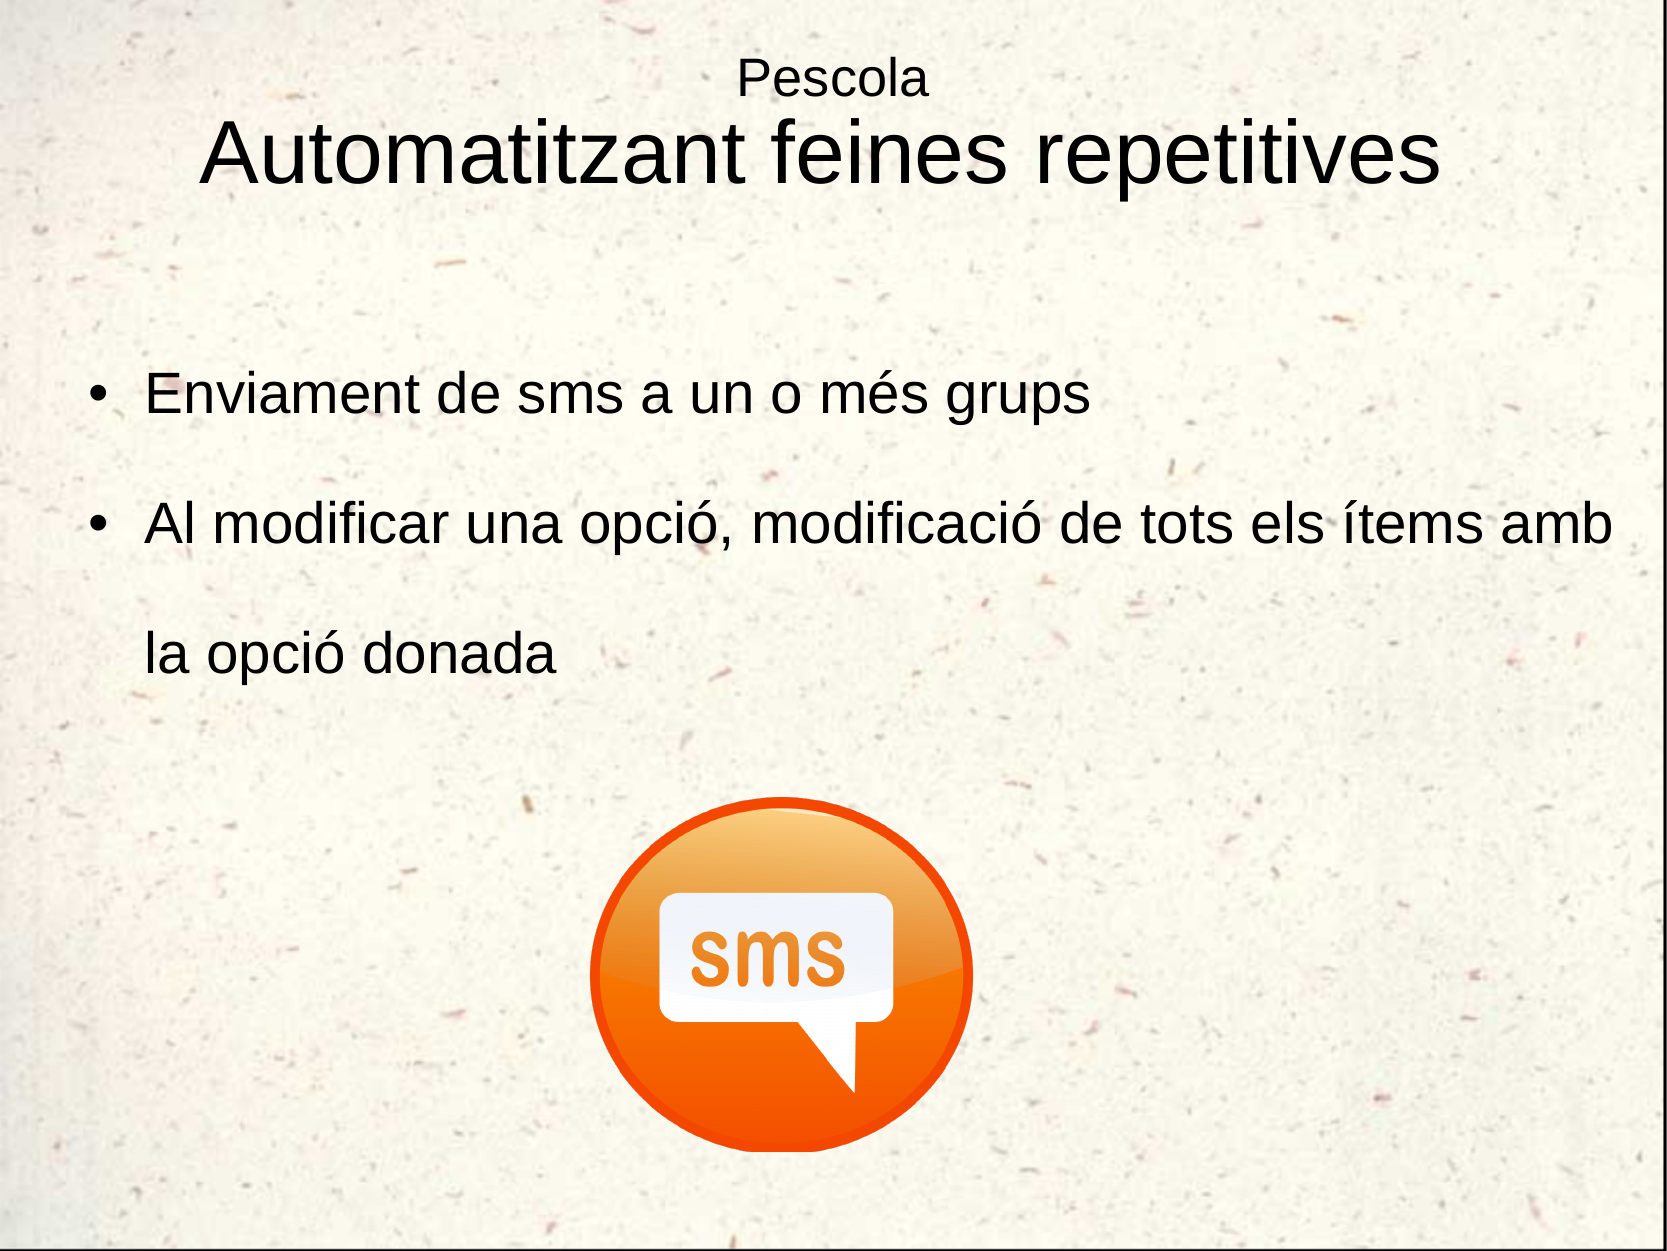

# Pescola Automatitzant feines repetitives
Enviament de sms a un o més grups
Al modificar una opció, modificació de tots els ítems amb la opció donada